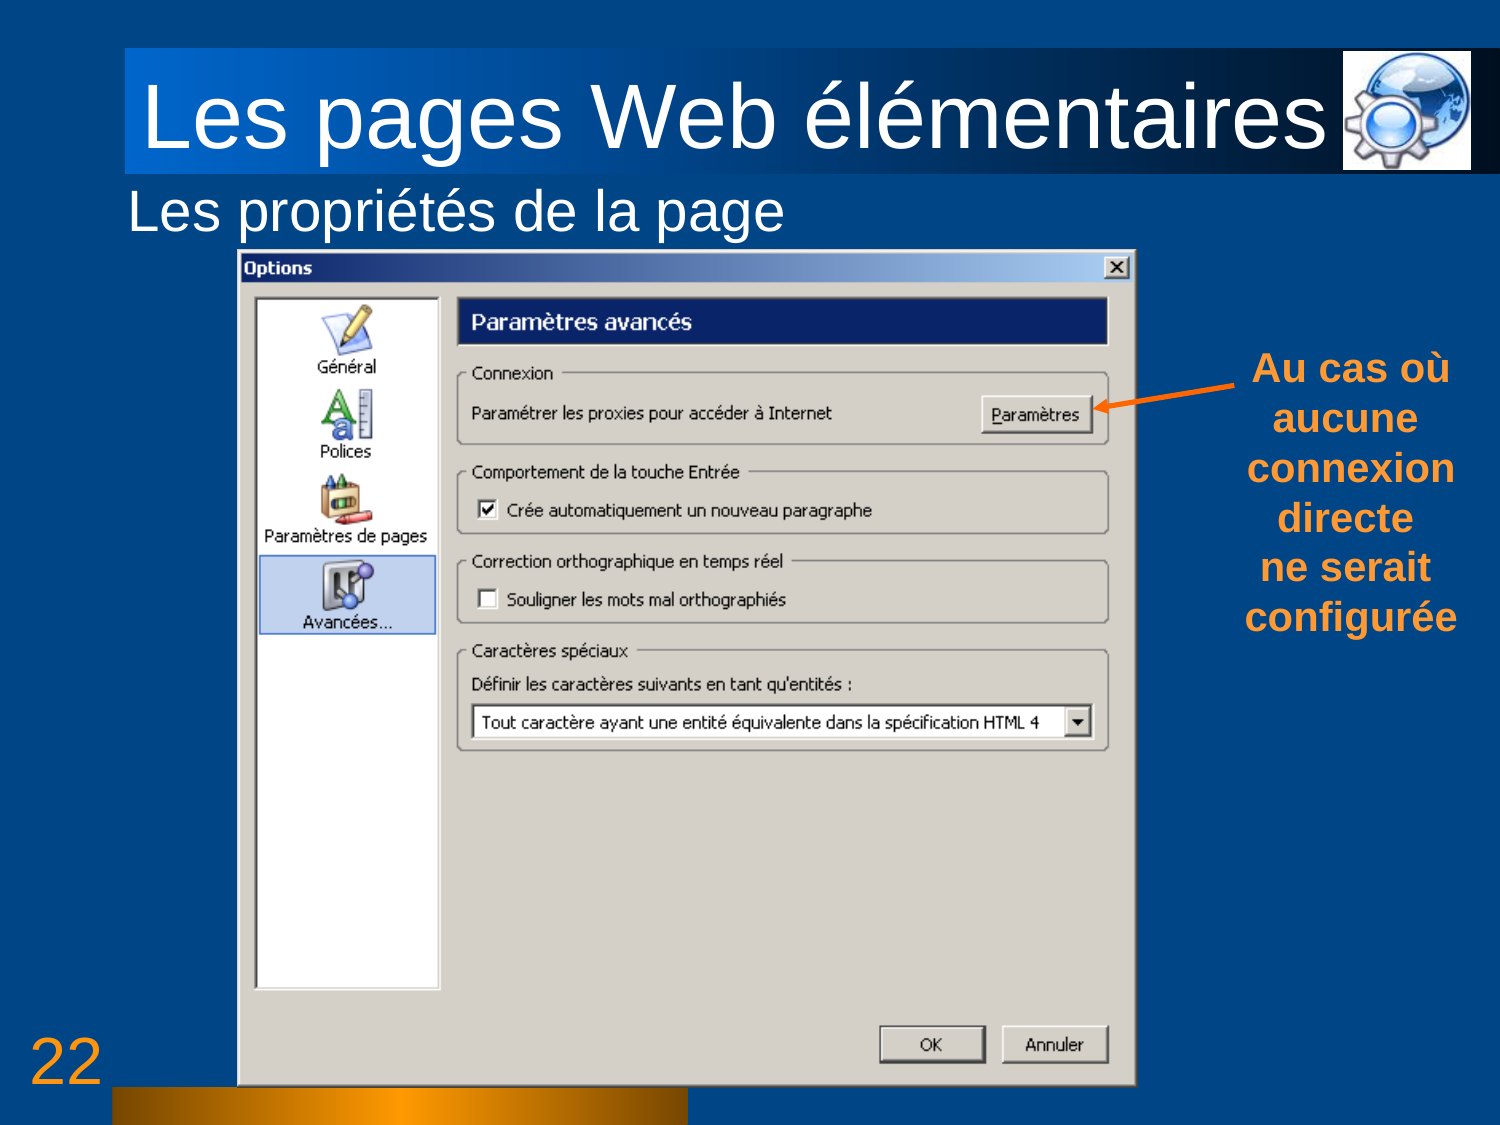

# Les pages Web élémentaires
Les propriétés de la page
Au cas où
aucune
connexion
directe
ne serait
configurée